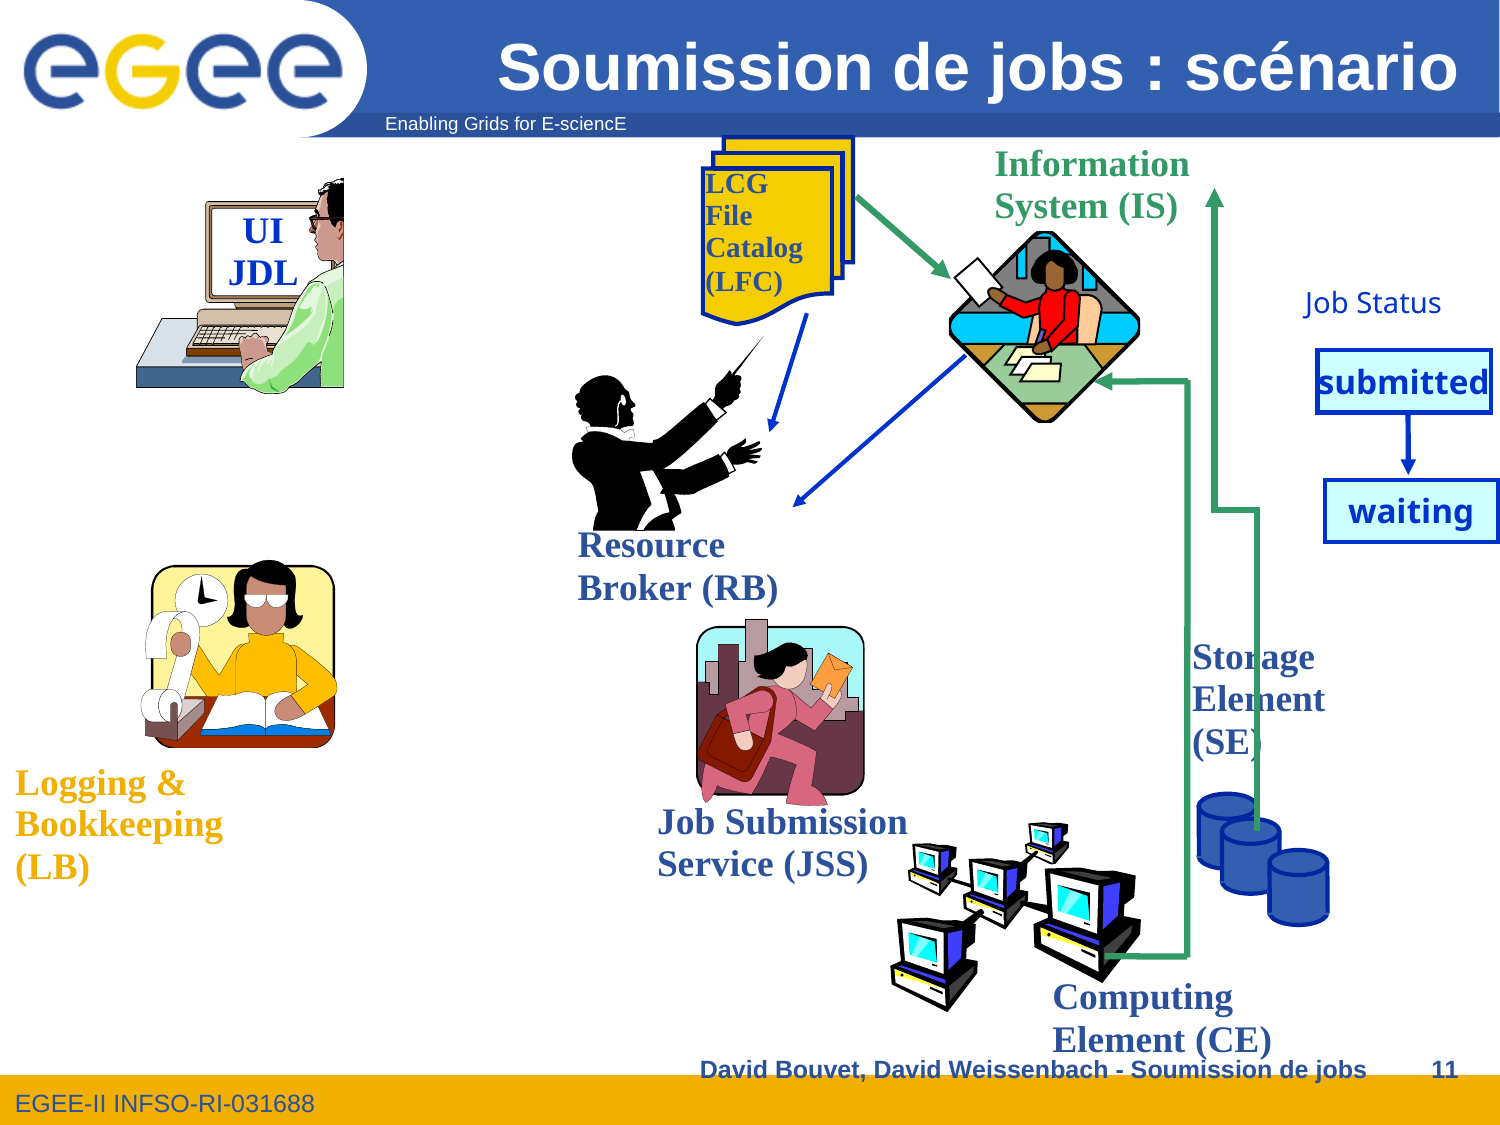

# Soumission de jobs : scénario
Information
System (IS)‏
LCG
File
Catalog
(LFC)‏
UI
JDL
Job Status
waiting
submitted
Resource
Broker (RB)‏
Storage
Element
(SE)‏
Logging &
Bookkeeping
(LB)‏
Job Submission
Service (JSS)‏
Computing
Element (CE)‏
David Bouvet, David Weissenbach - Soumission de jobs
11